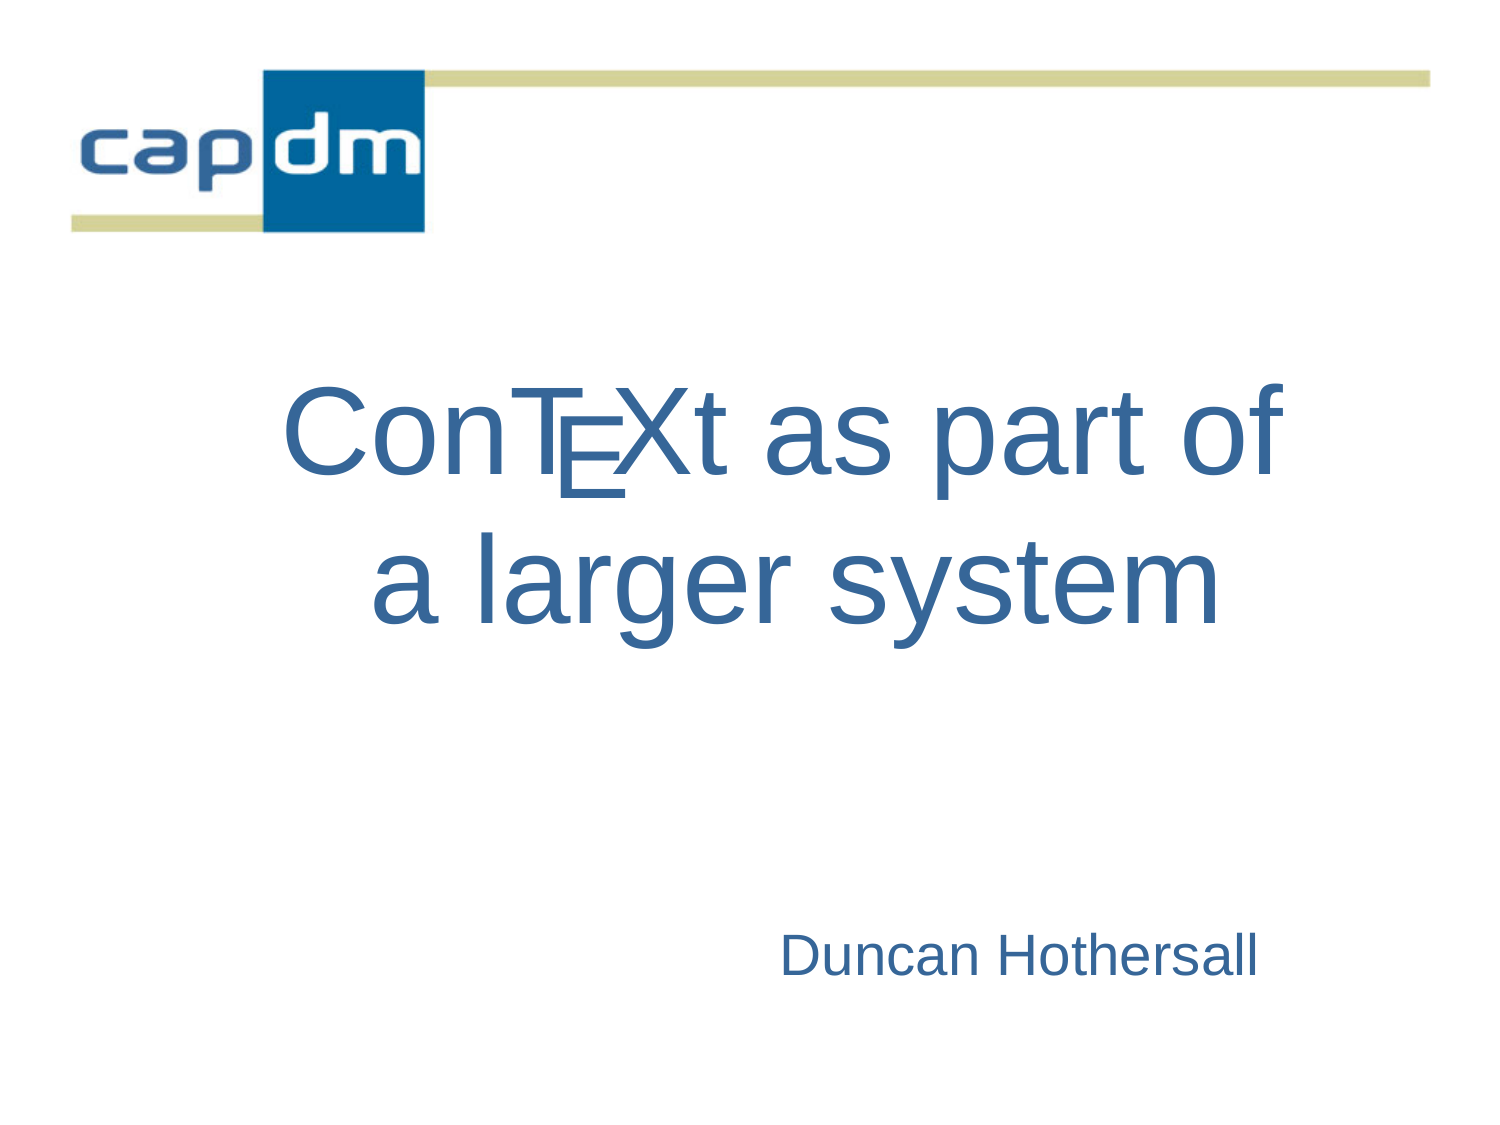

ConT
Xt as part of
E
# a larger system
Duncan Hothersall